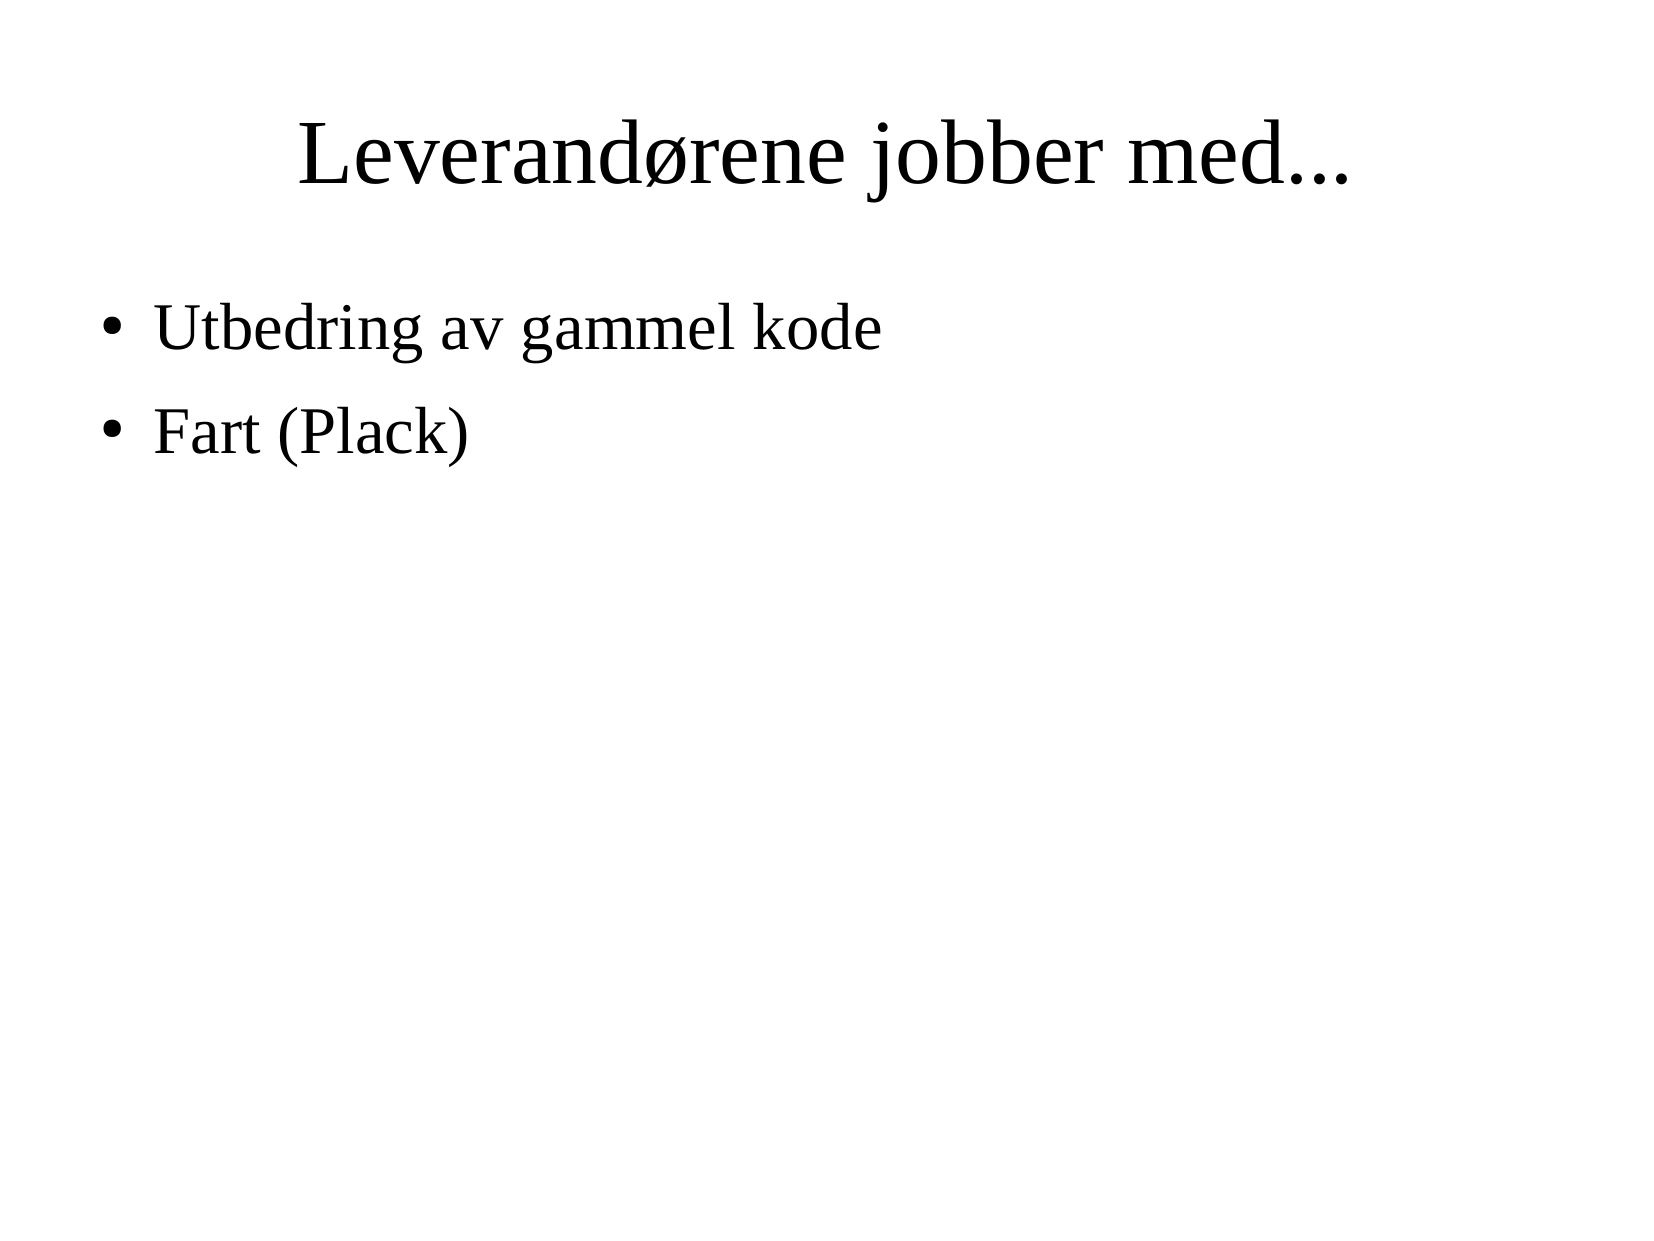

# Leverandørene jobber med...
Utbedring av gammel kode
Fart (Plack)